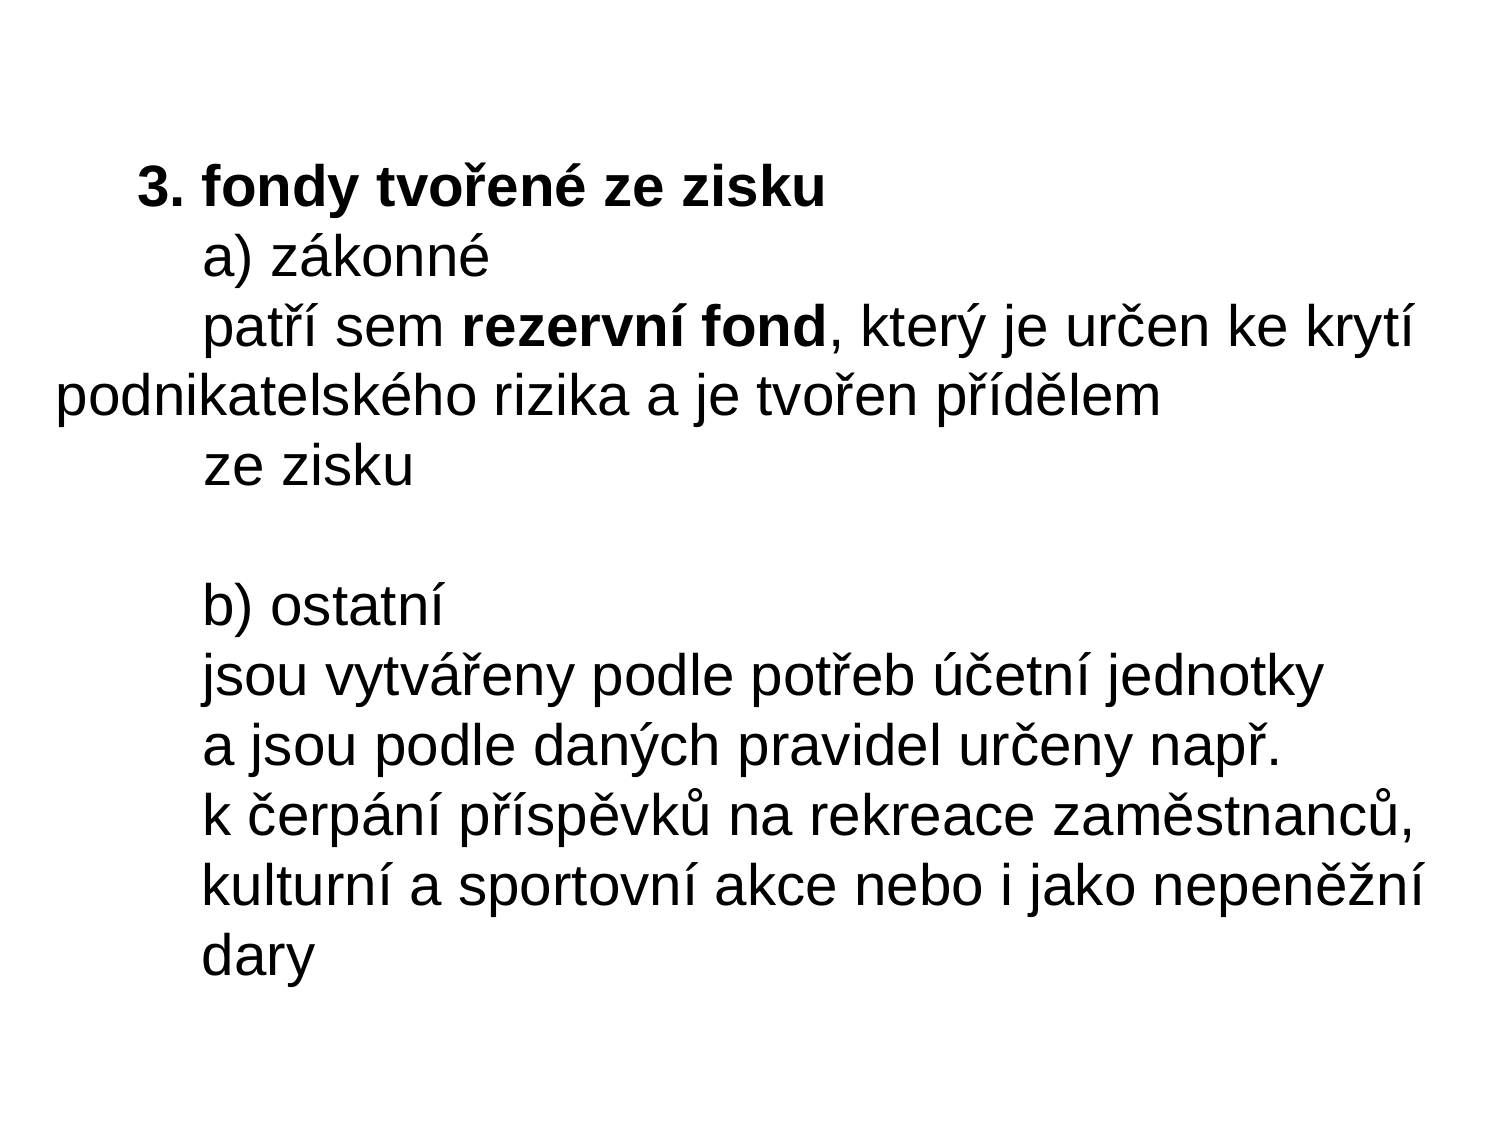

3. fondy tvořené ze zisku
 a) zákonné
 patří sem rezervní fond, který je určen ke krytí podnikatelského rizika a je tvořen přídělem
		ze zisku
 b) ostatní
 jsou vytvářeny podle potřeb účetní jednotky
 a jsou podle daných pravidel určeny např.
 k čerpání příspěvků na rekreace zaměstnanců, kulturní a sportovní akce nebo i jako nepeněžní dary